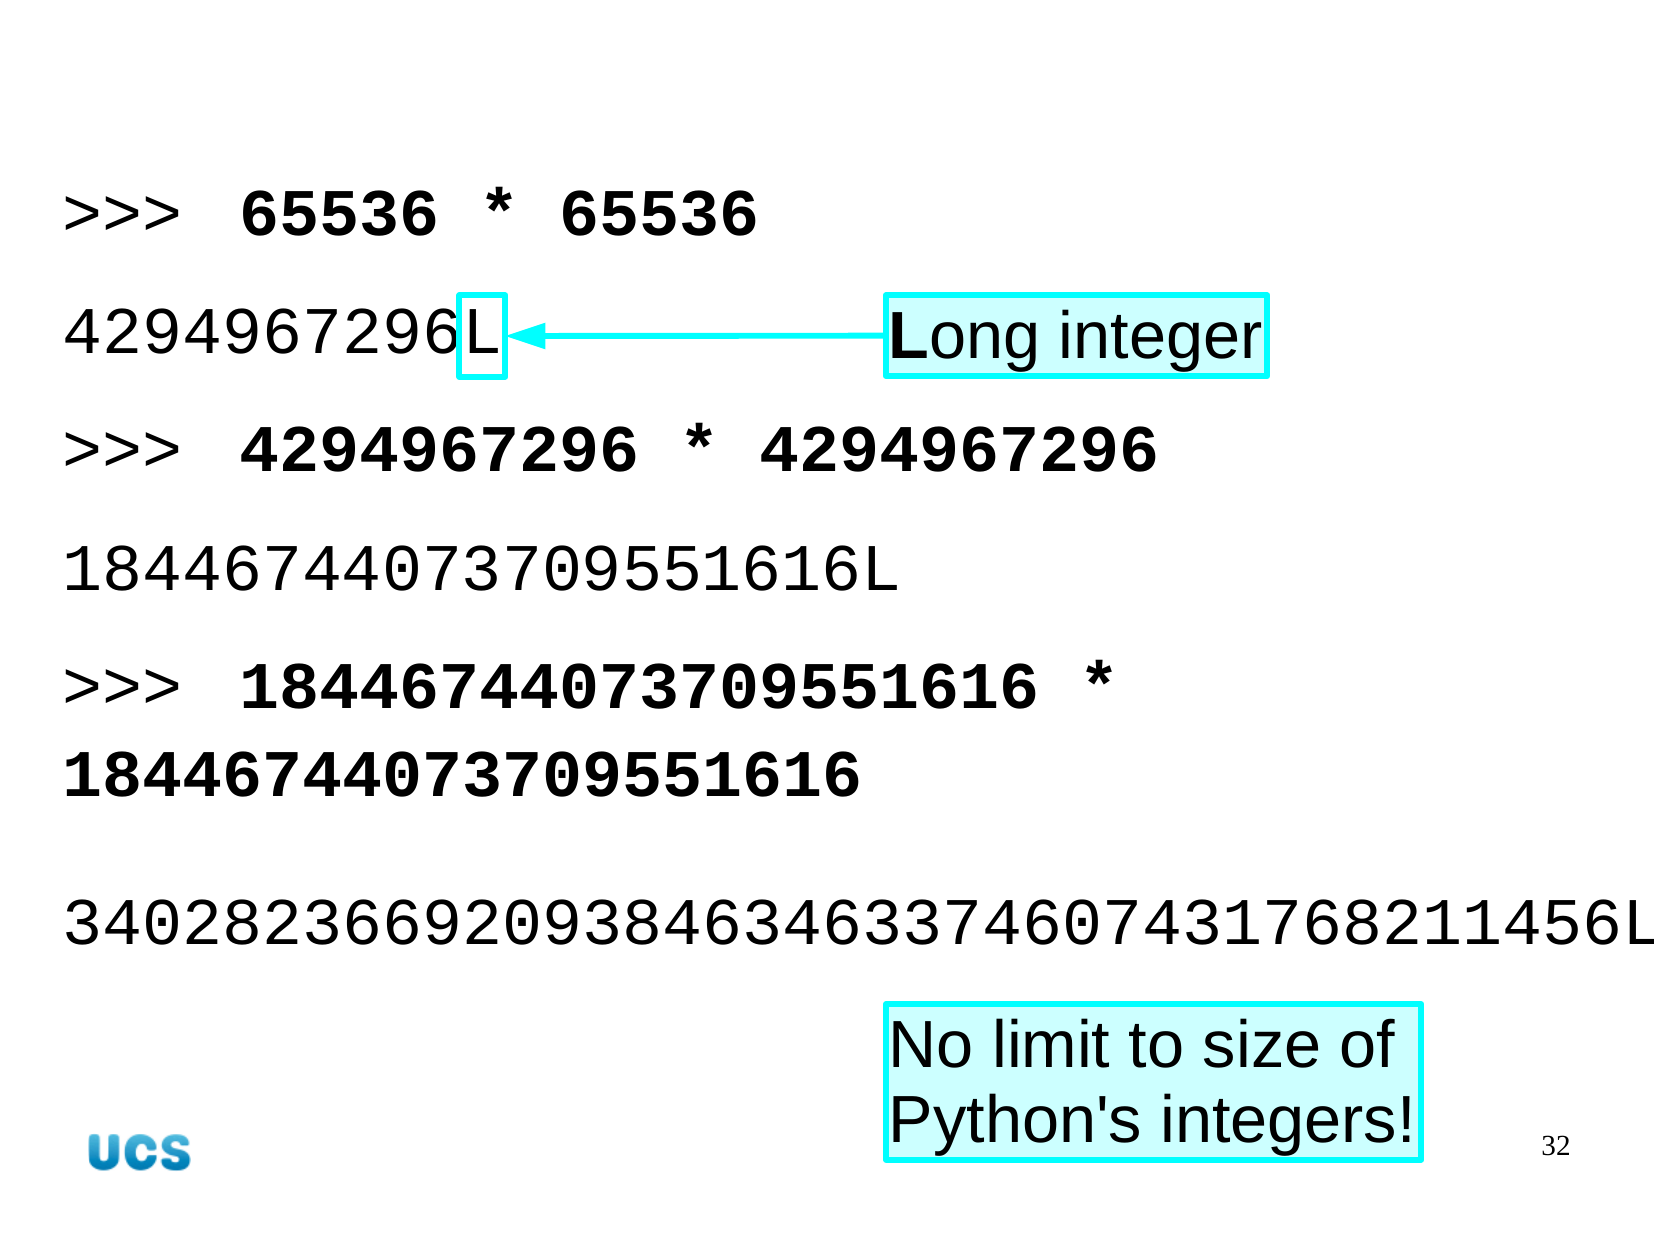

>>>
65536 * 65536
4294967296
L
Long integer
>>>
4294967296 * 4294967296
18446744073709551616L
>>>
18446744073709551616 *
18446744073709551616
340282366920938463463374607431768211456L
No limit to size of
Python's integers!
32